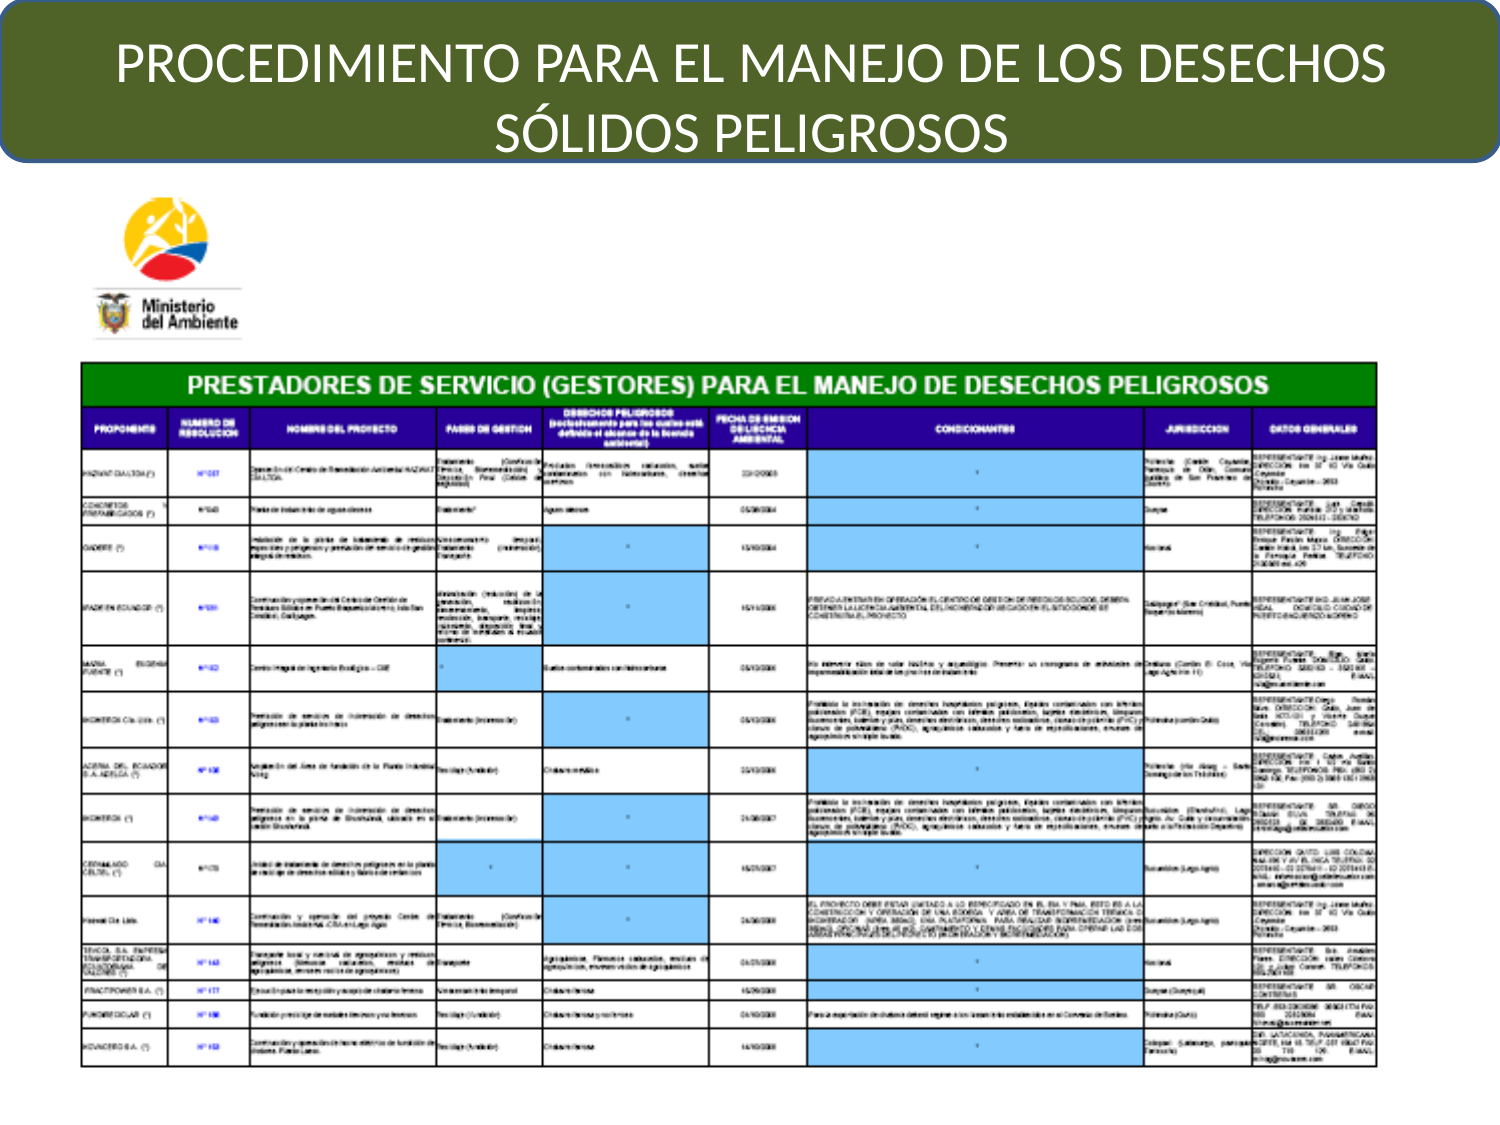

# PROCEDIMIENTO PARA EL MANEJO DE LOS DESECHOS SÓLIDOS PELIGROSOS